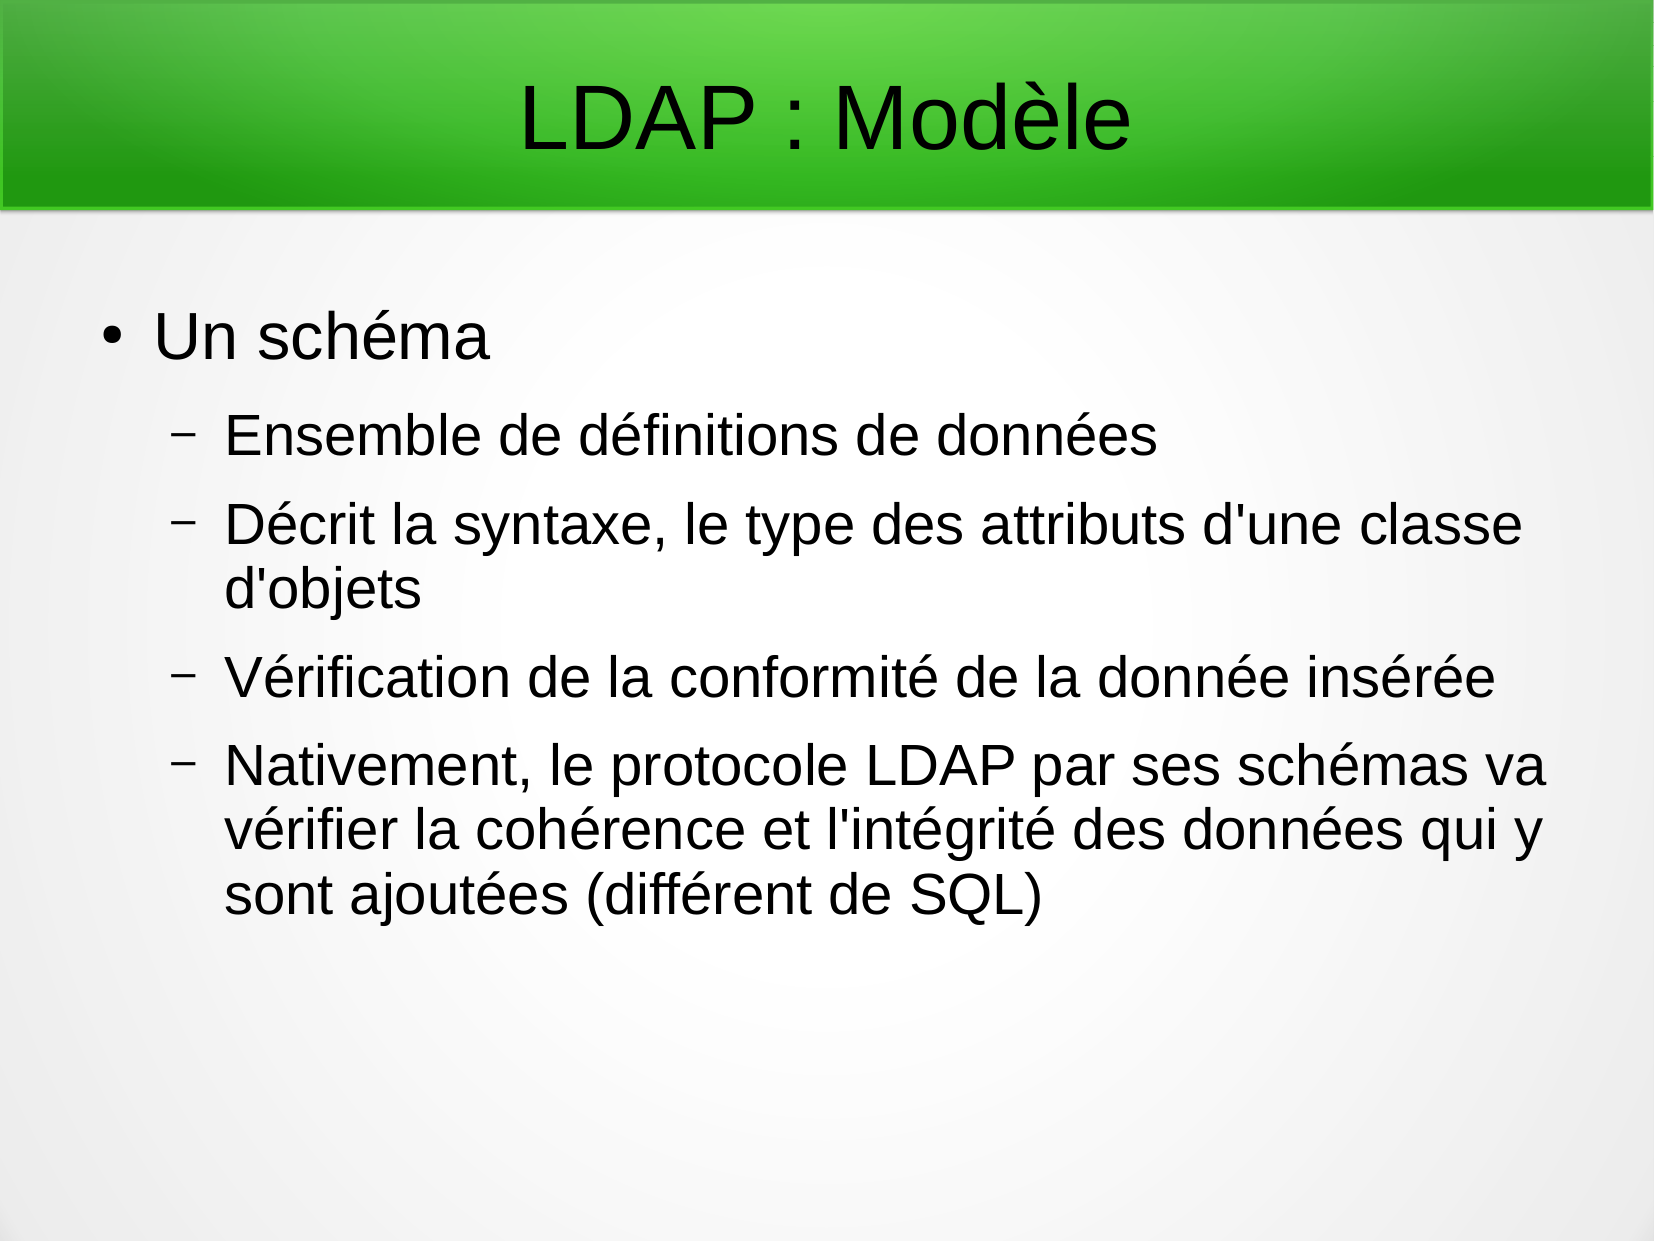

# LDAP : Modèle
Un schéma
Ensemble de définitions de données
Décrit la syntaxe, le type des attributs d'une classe d'objets
Vérification de la conformité de la donnée insérée
Nativement, le protocole LDAP par ses schémas va vérifier la cohérence et l'intégrité des données qui y sont ajoutées (différent de SQL)